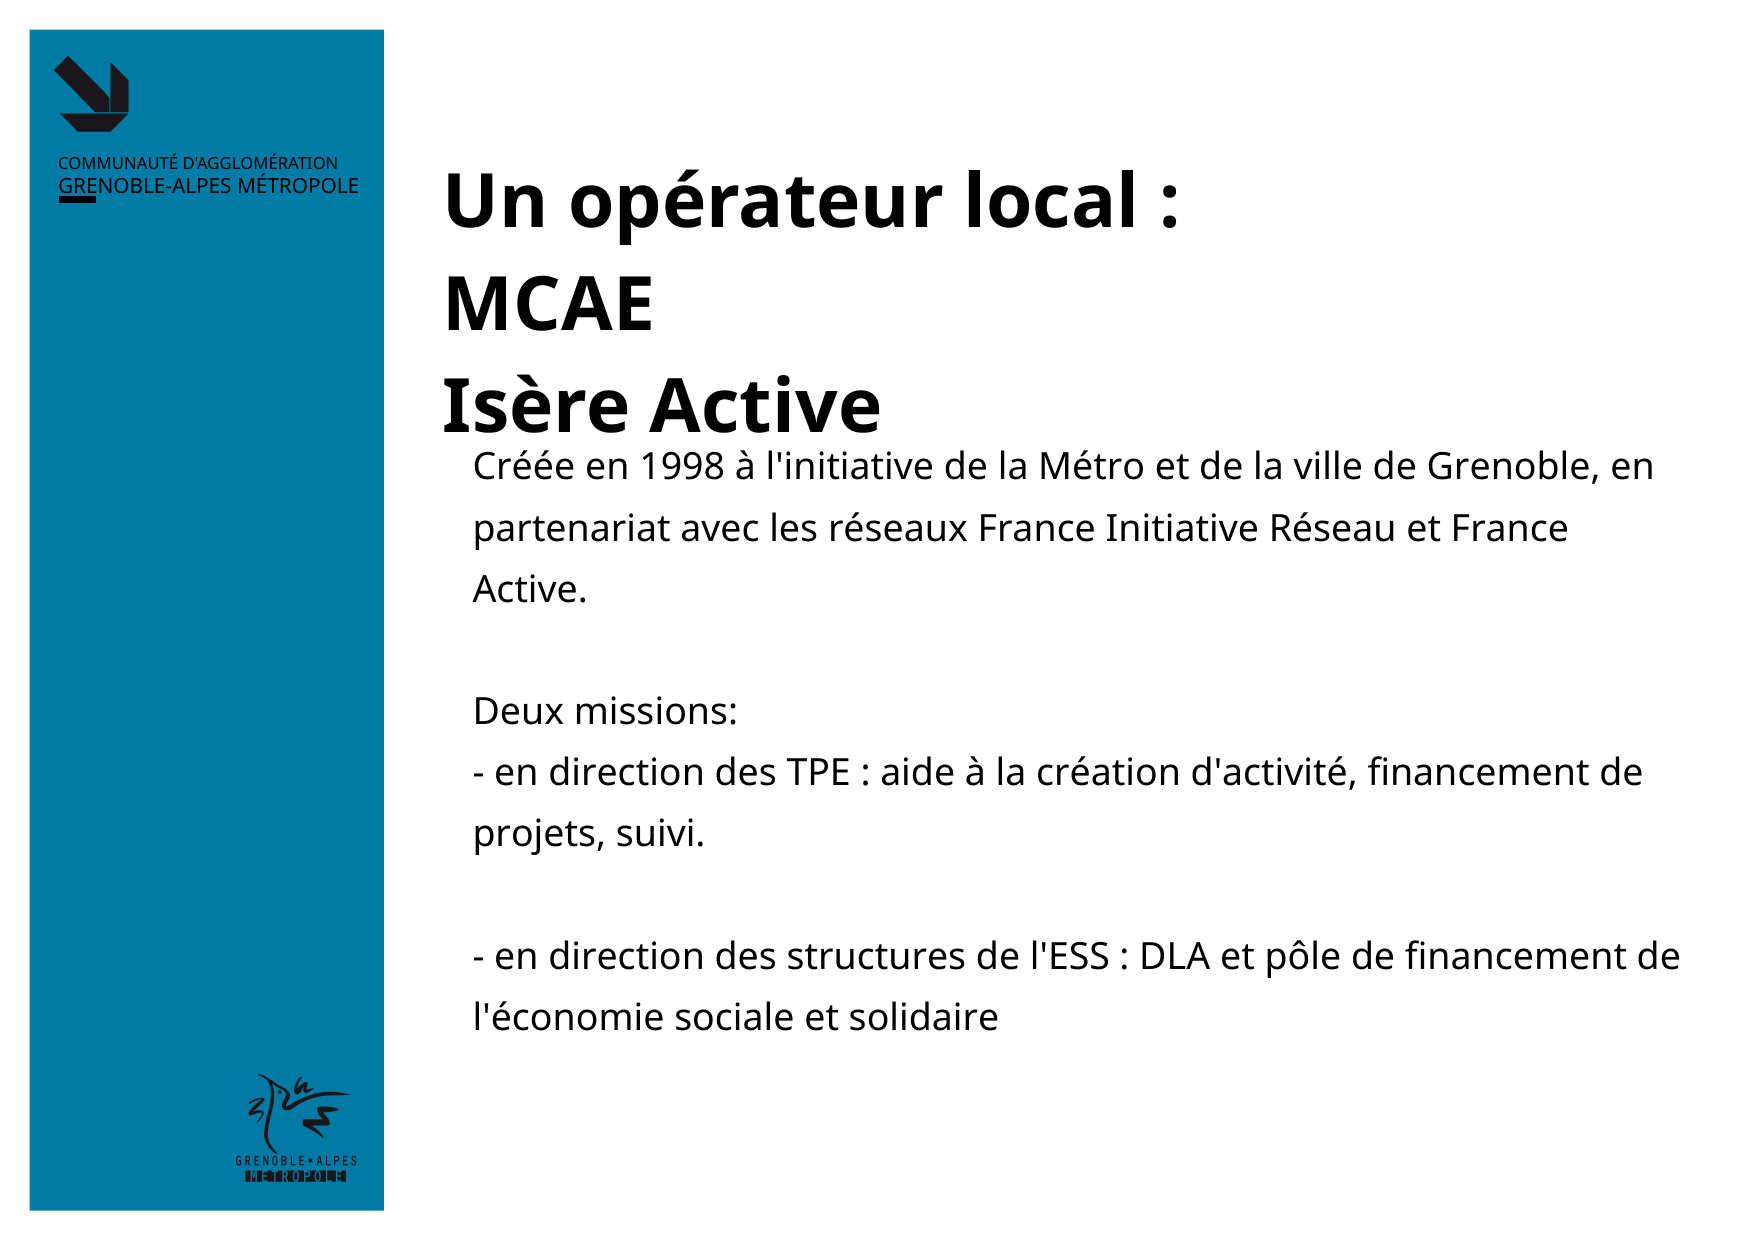

Un opérateur local : MCAE
Isère Active
COMMUNAUTÉ D'AGGLOMÉRATION
GRENOBLE-ALPES MÉTROPOLE
Créée en 1998 à l'initiative de la Métro et de la ville de Grenoble, en partenariat avec les réseaux France Initiative Réseau et France Active.
Deux missions:
- en direction des TPE : aide à la création d'activité, financement de projets, suivi.
- en direction des structures de l'ESS : DLA et pôle de financement de l'économie sociale et solidaire